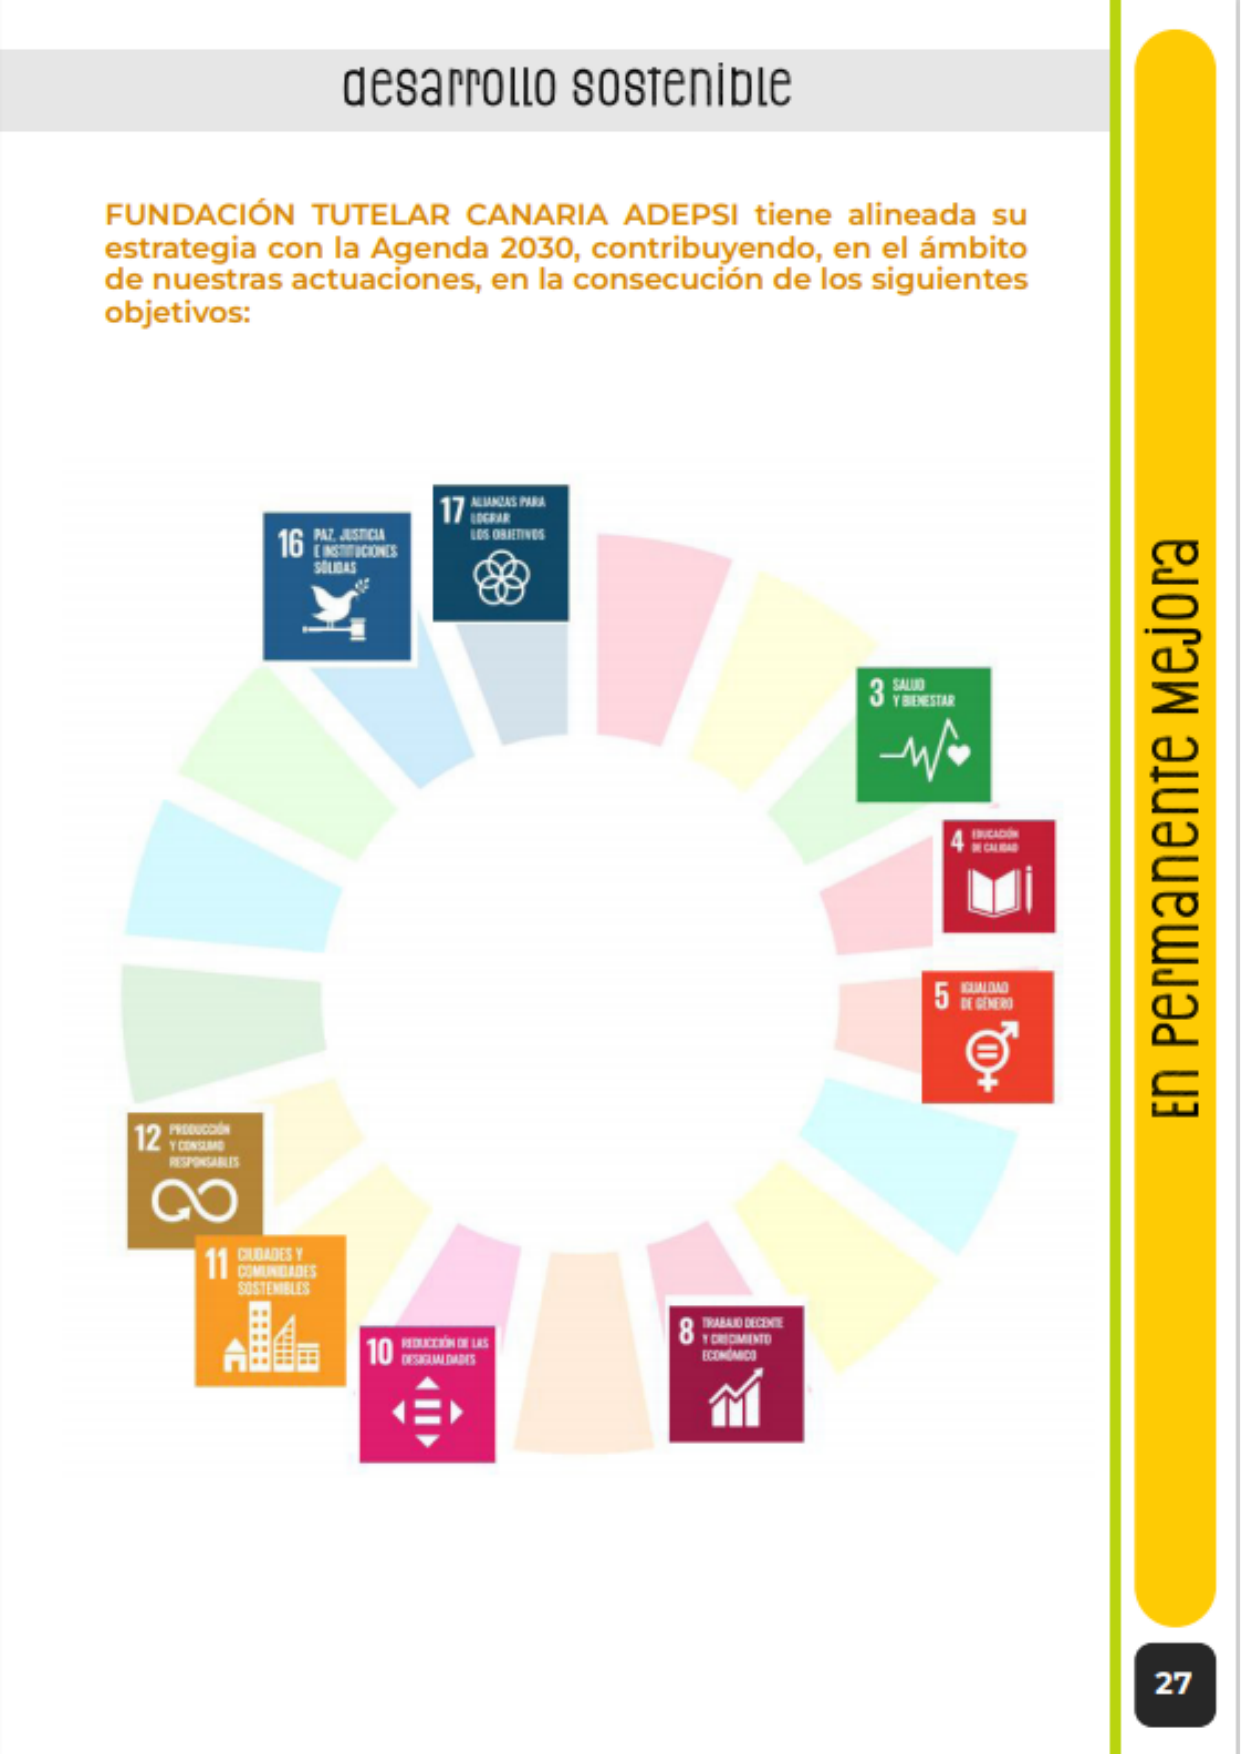

estrategia con la Agenda 2030, contribuyendo, en el ámbito
de nuestras actuaciones, en la consecución de los siguientes
objetivos:
27